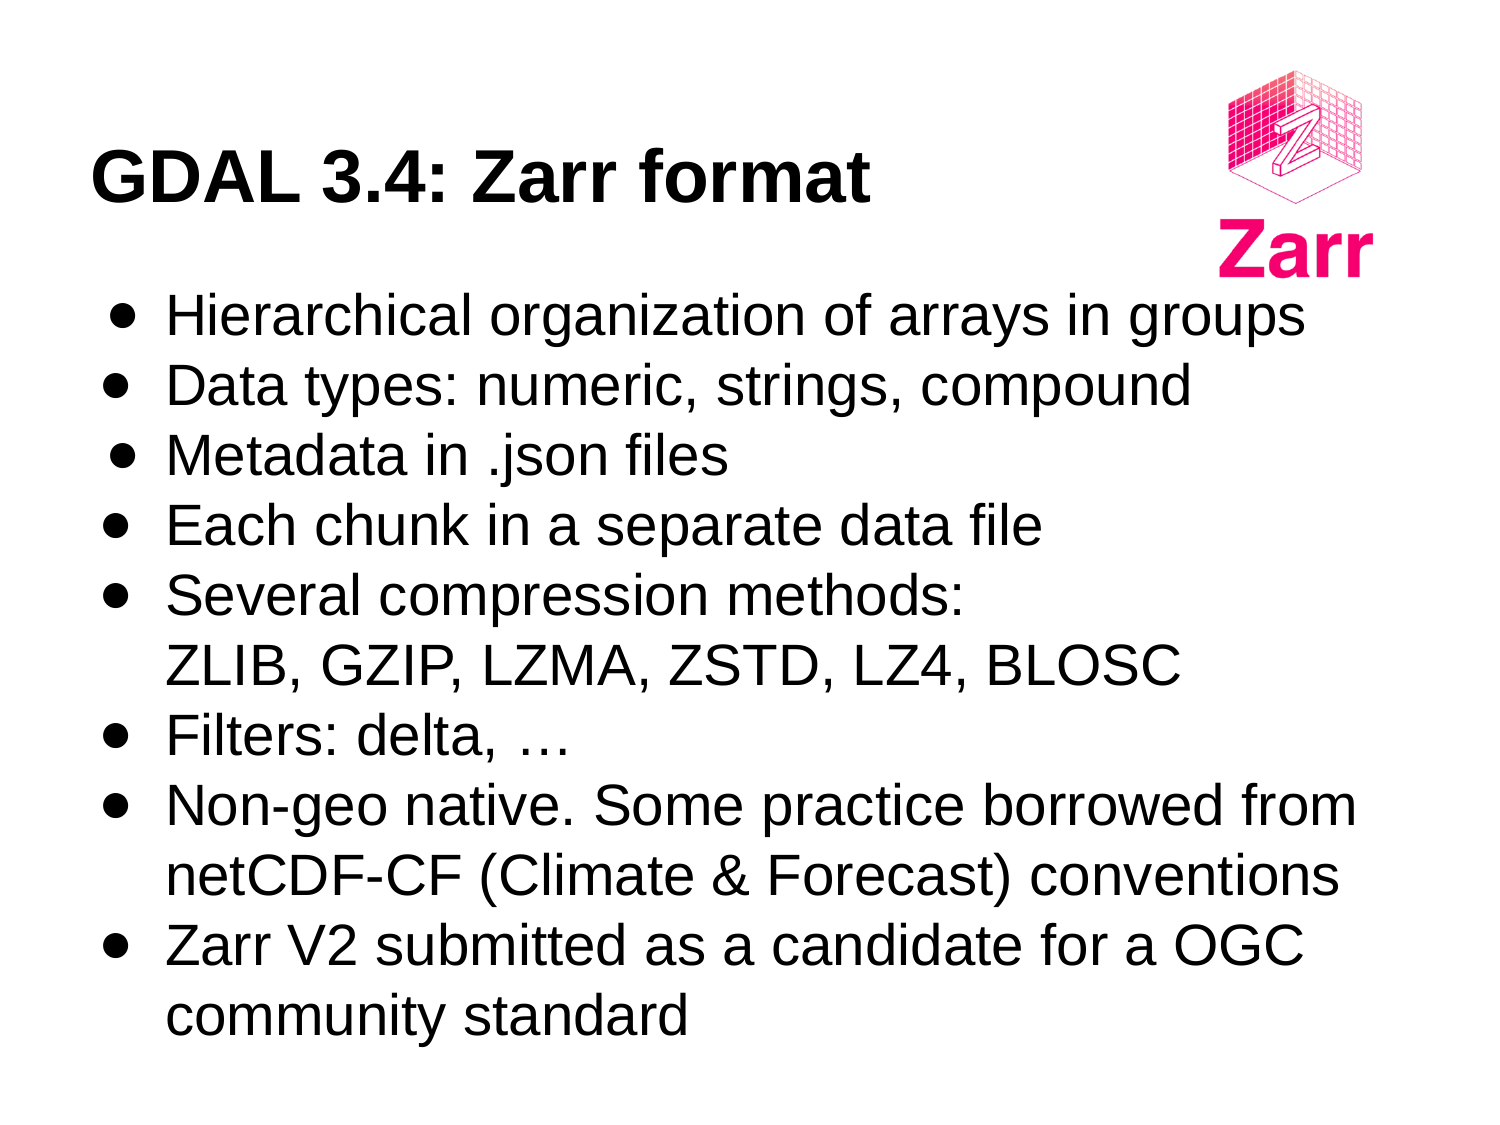

# GDAL 3.4: Zarr format
Hierarchical organization of arrays in groups
Data types: numeric, strings, compound
Metadata in .json files
Each chunk in a separate data file
Several compression methods:
ZLIB, GZIP, LZMA, ZSTD, LZ4, BLOSC
Filters: delta, …
Non-geo native. Some practice borrowed from netCDF-CF (Climate & Forecast) conventions
Zarr V2 submitted as a candidate for a OGC community standard